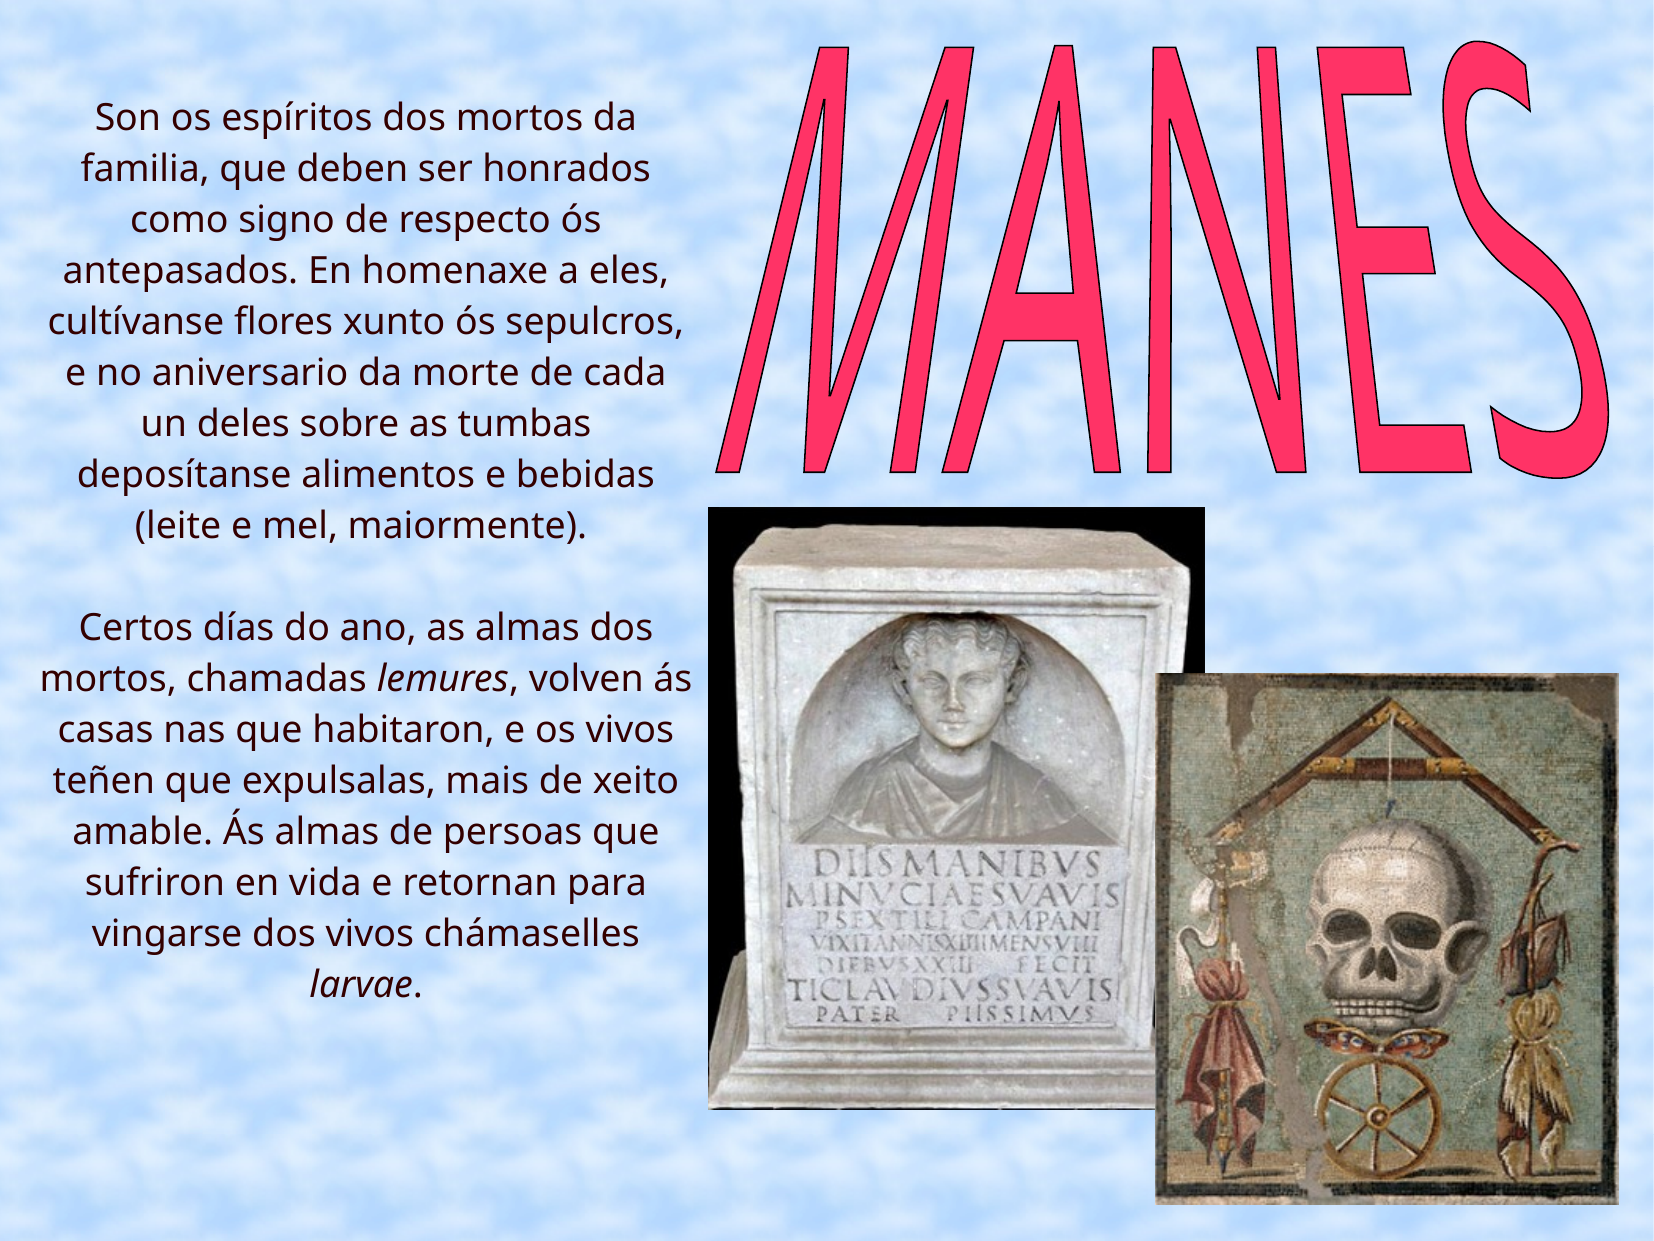

MANES
Son os espíritos dos mortos da familia, que deben ser honrados como signo de respecto ós antepasados. En homenaxe a eles, cultívanse flores xunto ós sepulcros, e no aniversario da morte de cada un deles sobre as tumbas deposítanse alimentos e bebidas (leite e mel, maiormente).
Certos días do ano, as almas dos mortos, chamadas lemures, volven ás casas nas que habitaron, e os vivos teñen que expulsalas, mais de xeito amable. Ás almas de persoas que sufriron en vida e retornan para vingarse dos vivos chámaselles larvae.